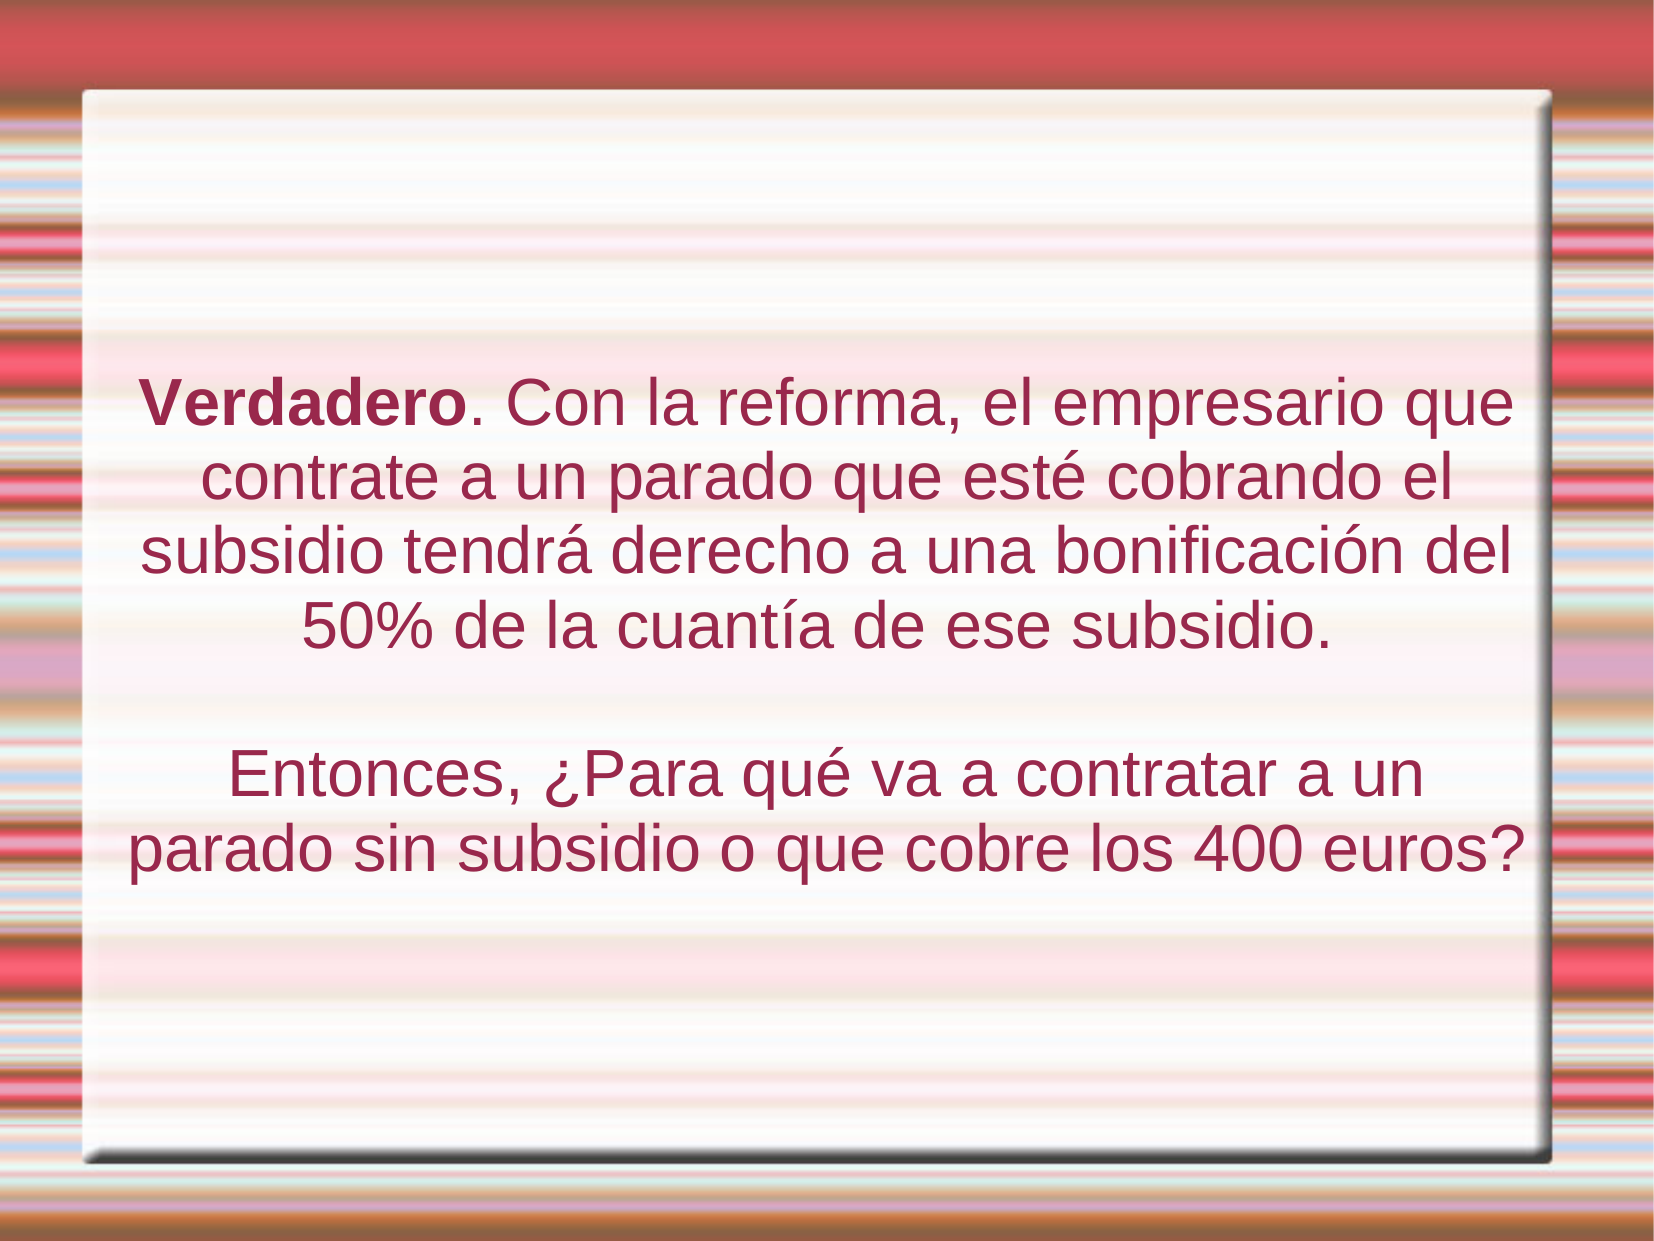

Verdadero. Con la reforma, el empresario que contrate a un parado que esté cobrando el subsidio tendrá derecho a una bonificación del 50% de la cuantía de ese subsidio.
Entonces, ¿Para qué va a contratar a un parado sin subsidio o que cobre los 400 euros?